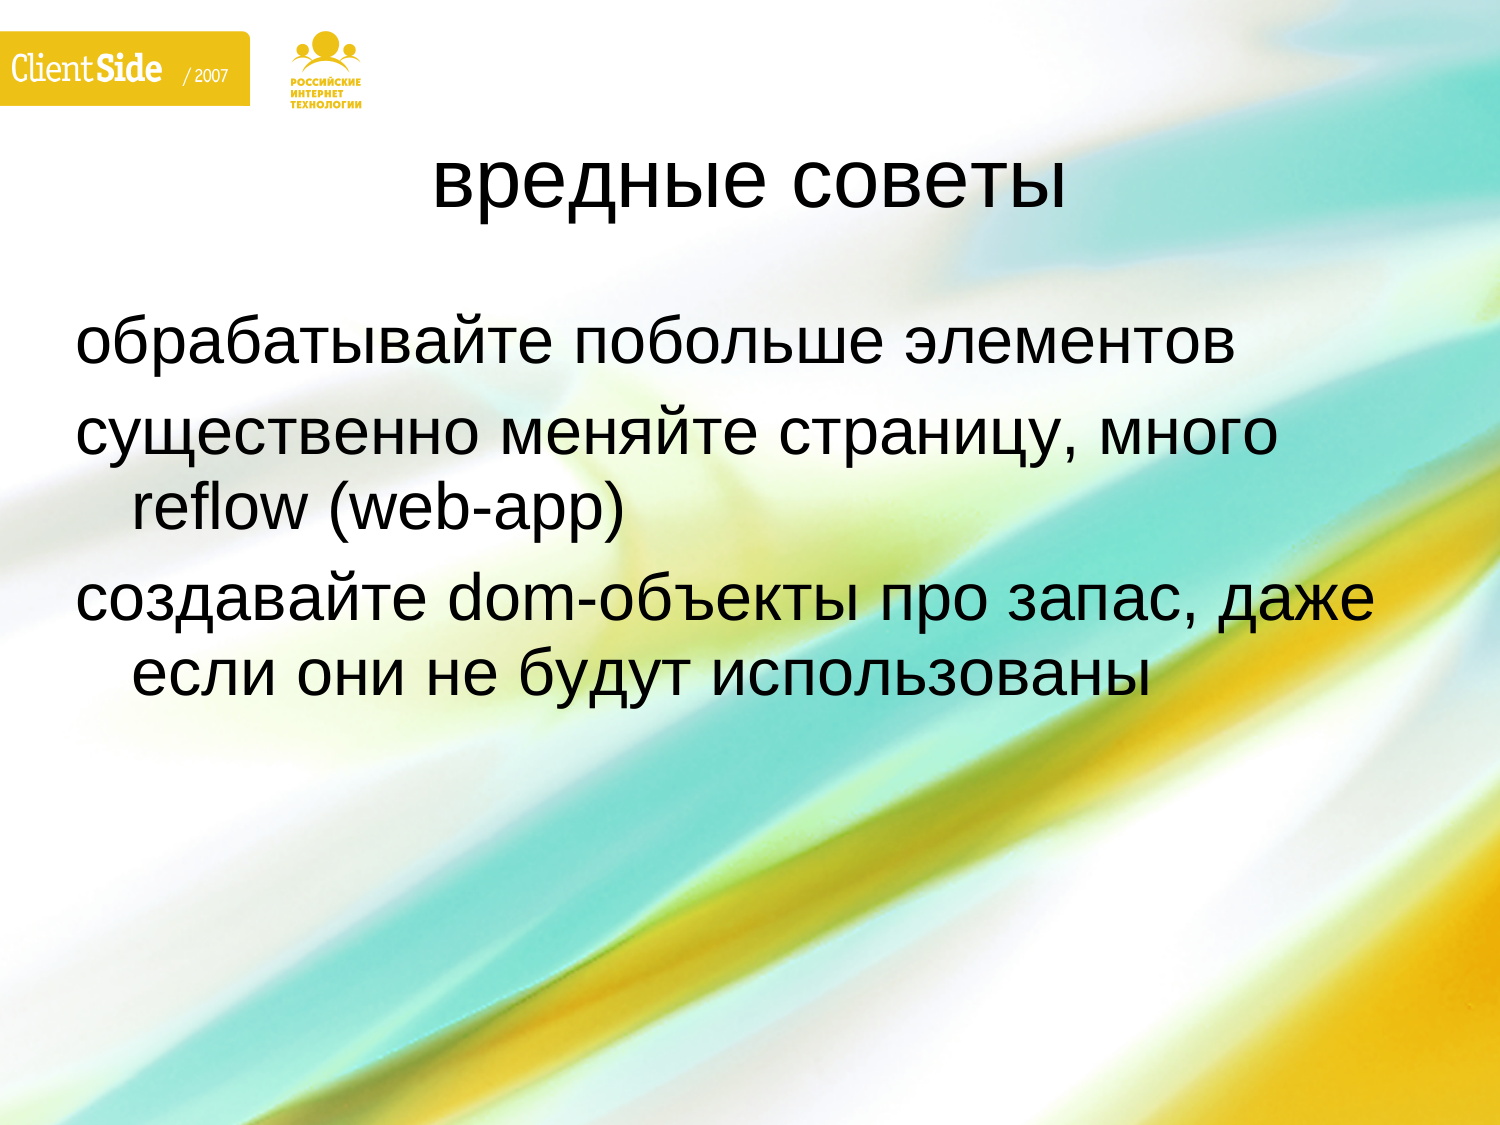

# вредные советы
обрабатывайте побольше элементов
существенно меняйте страницу, много reflow (web-app)
создавайте dom-объекты про запас, даже если они не будут использованы